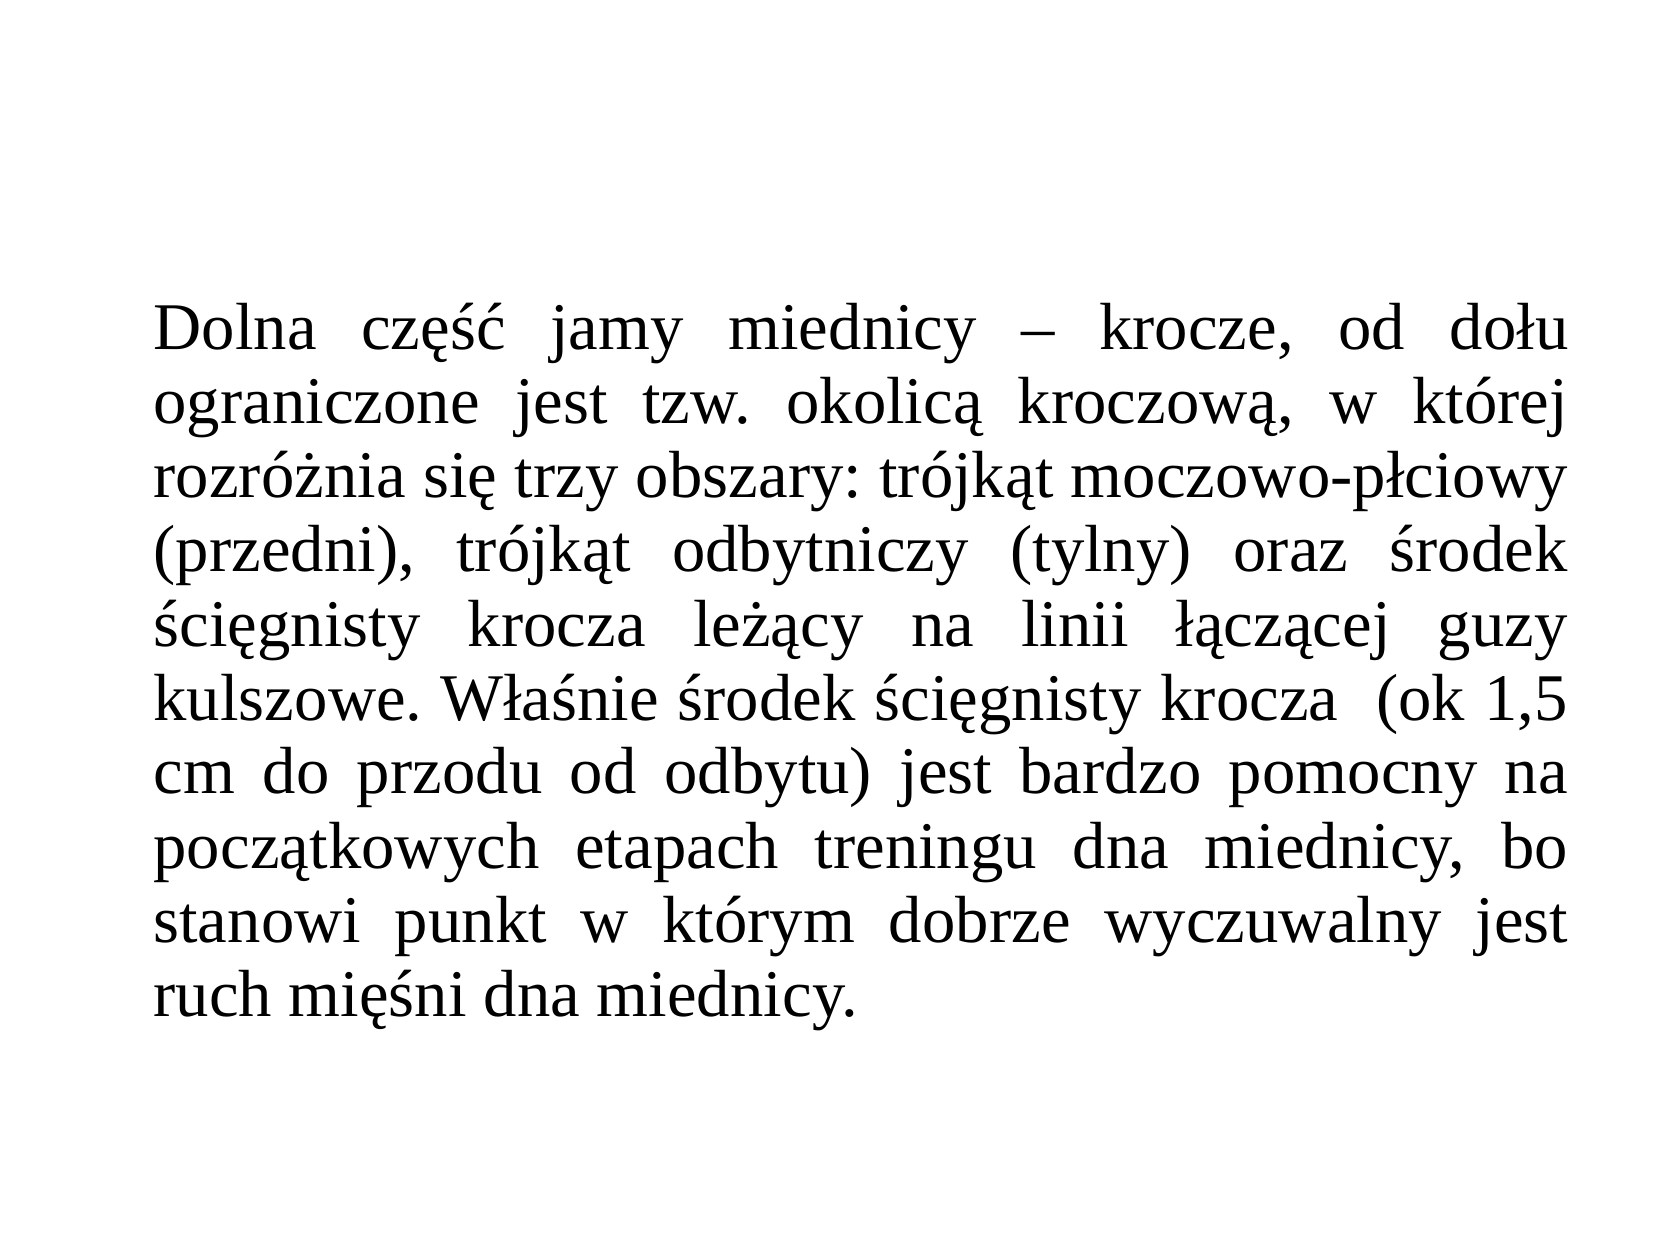

#
Dolna część jamy miednicy – krocze, od dołu ograniczone jest tzw. okolicą kroczową, w której rozróżnia się trzy obszary: trójkąt moczowo-płciowy (przedni), trójkąt odbytniczy (tylny) oraz środek ścięgnisty krocza leżący na linii łączącej guzy kulszowe. Właśnie środek ścięgnisty krocza (ok 1,5 cm do przodu od odbytu) jest bardzo pomocny na początkowych etapach treningu dna miednicy, bo stanowi punkt w którym dobrze wyczuwalny jest ruch mięśni dna miednicy.